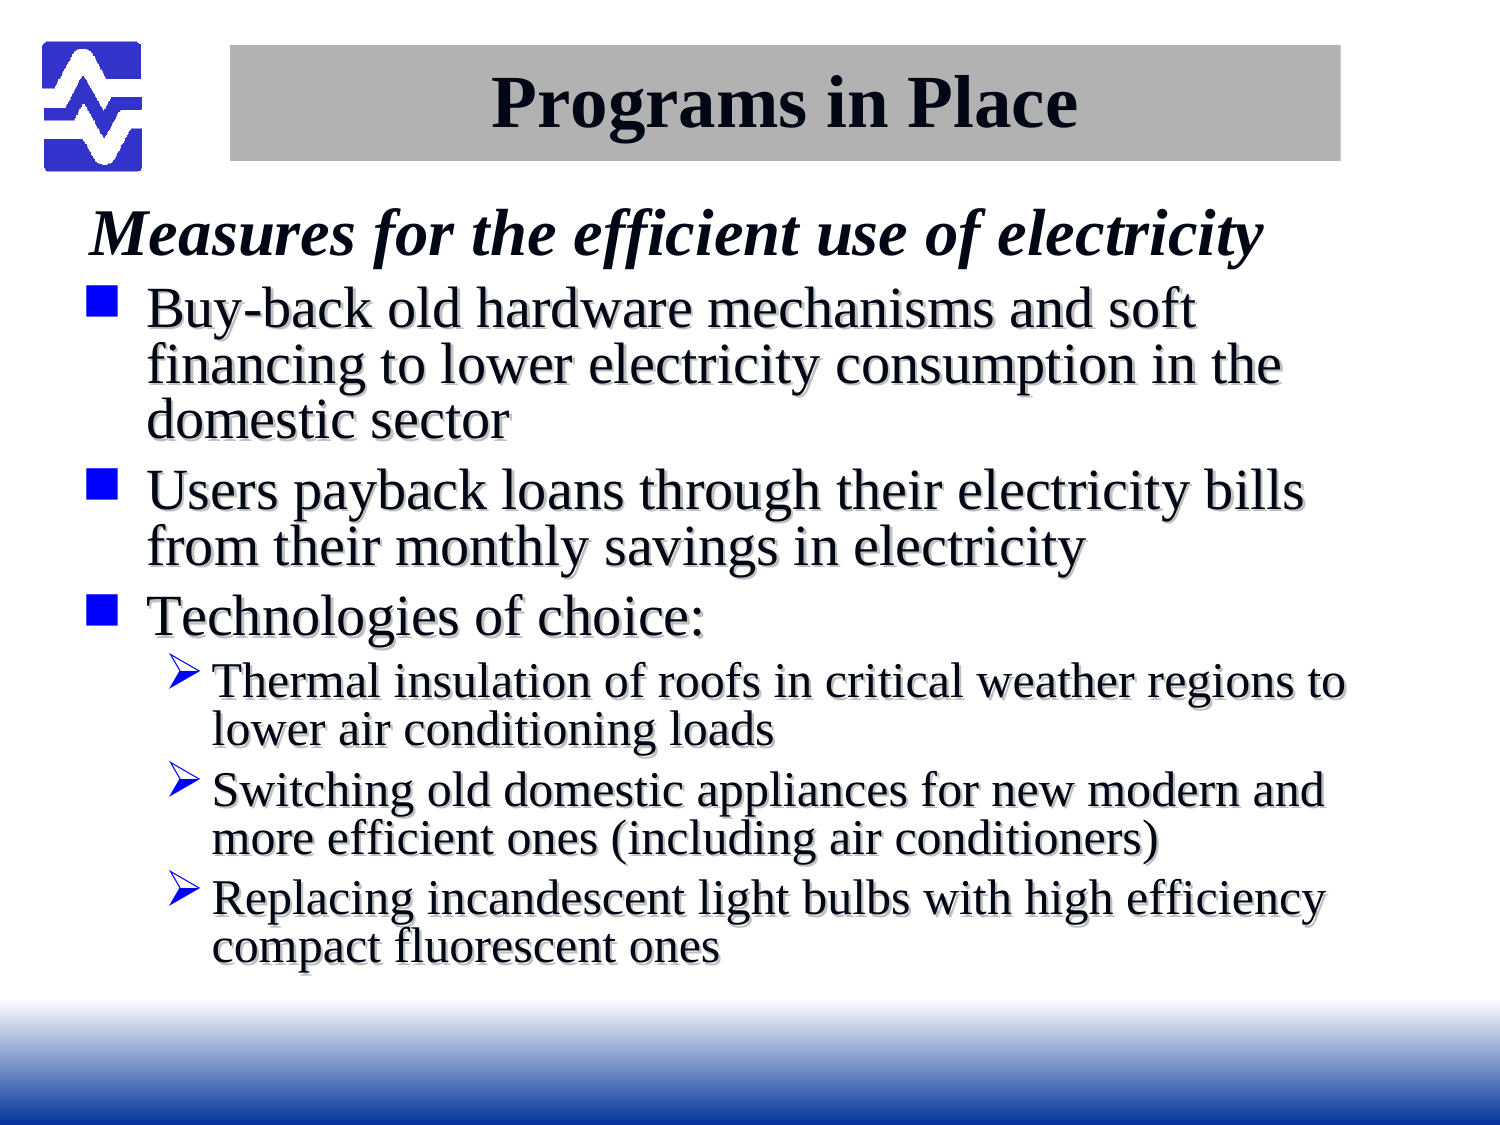

Programs in Place
# Measures for the efficient use of electricity
Buy-back old hardware mechanisms and soft financing to lower electricity consumption in the domestic sector
Users payback loans through their electricity bills from their monthly savings in electricity
Technologies of choice:
Thermal insulation of roofs in critical weather regions to lower air conditioning loads
Switching old domestic appliances for new modern and more efficient ones (including air conditioners)
Replacing incandescent light bulbs with high efficiency compact fluorescent ones